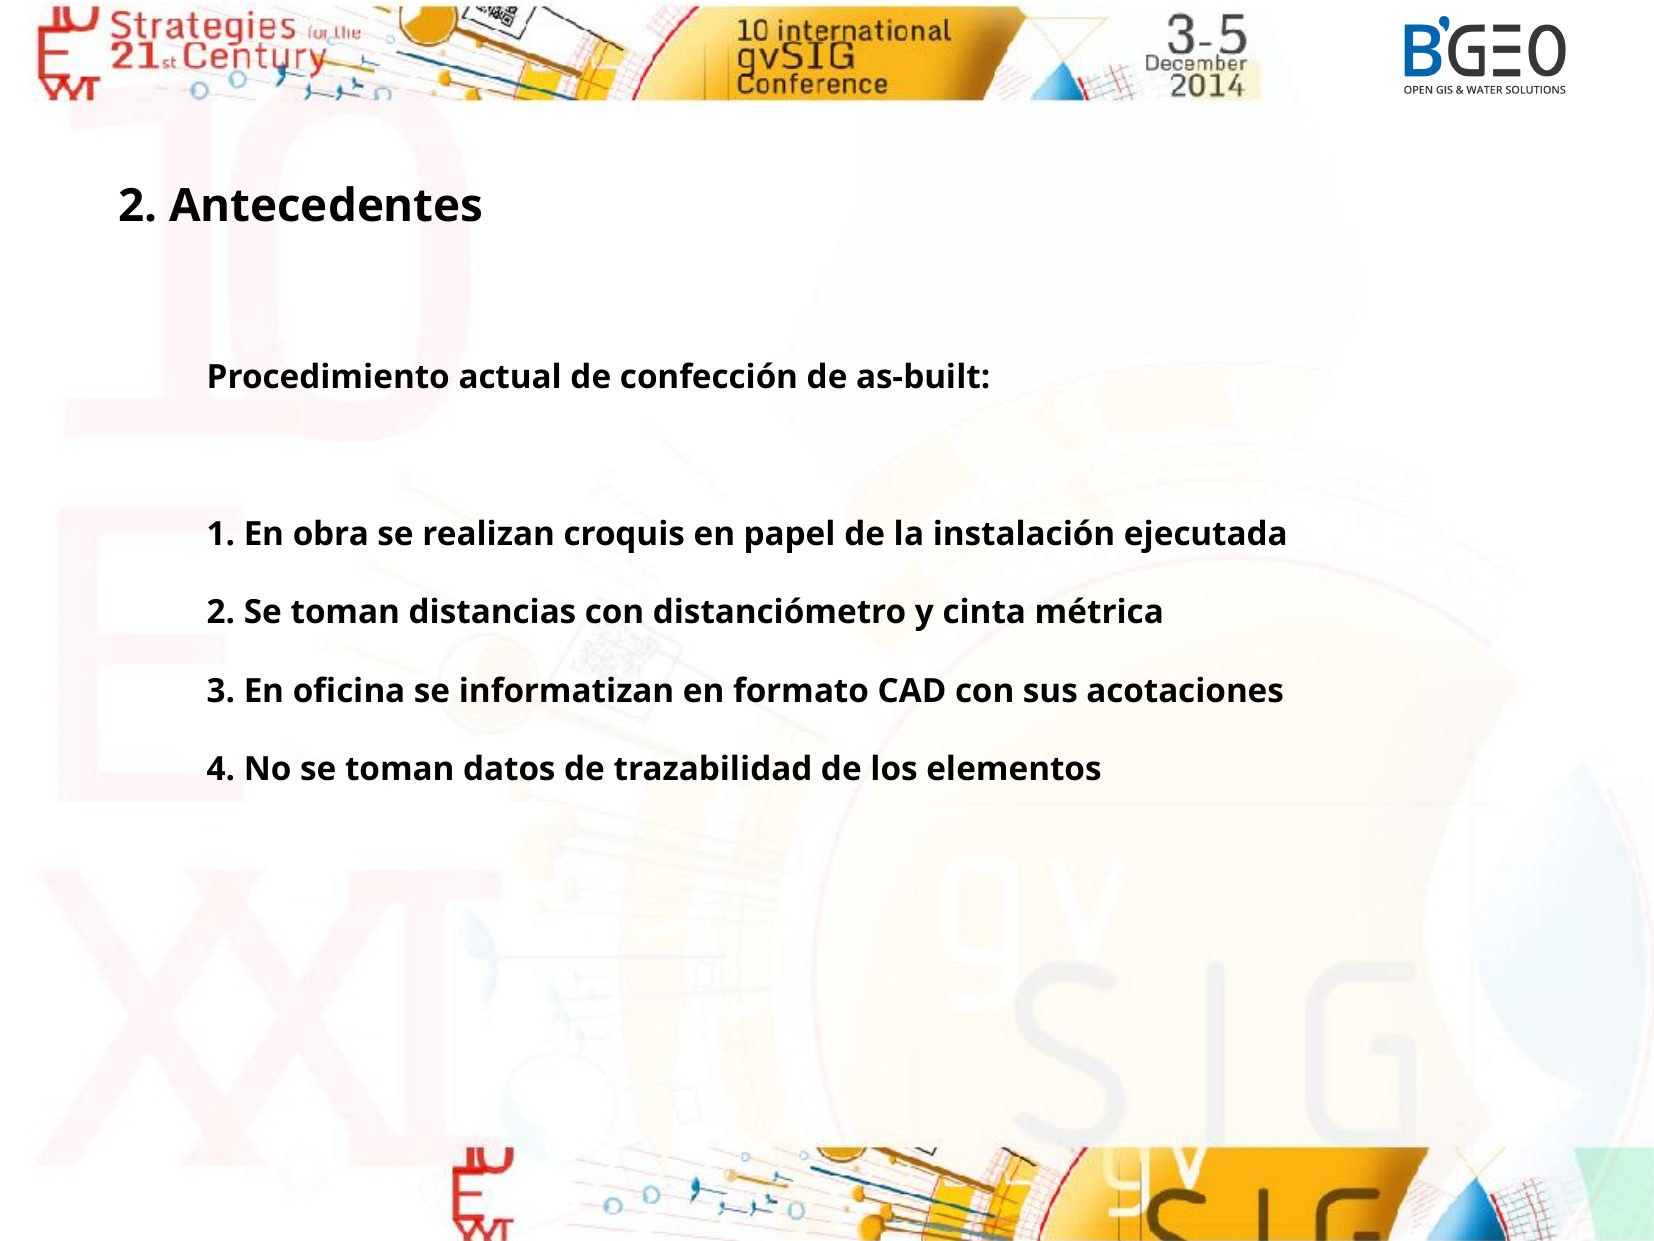

2. Antecedentes
Procedimiento actual de confección de as-built:
1. En obra se realizan croquis en papel de la instalación ejecutada
2. Se toman distancias con distanciómetro y cinta métrica
3. En oficina se informatizan en formato CAD con sus acotaciones
4. No se toman datos de trazabilidad de los elementos